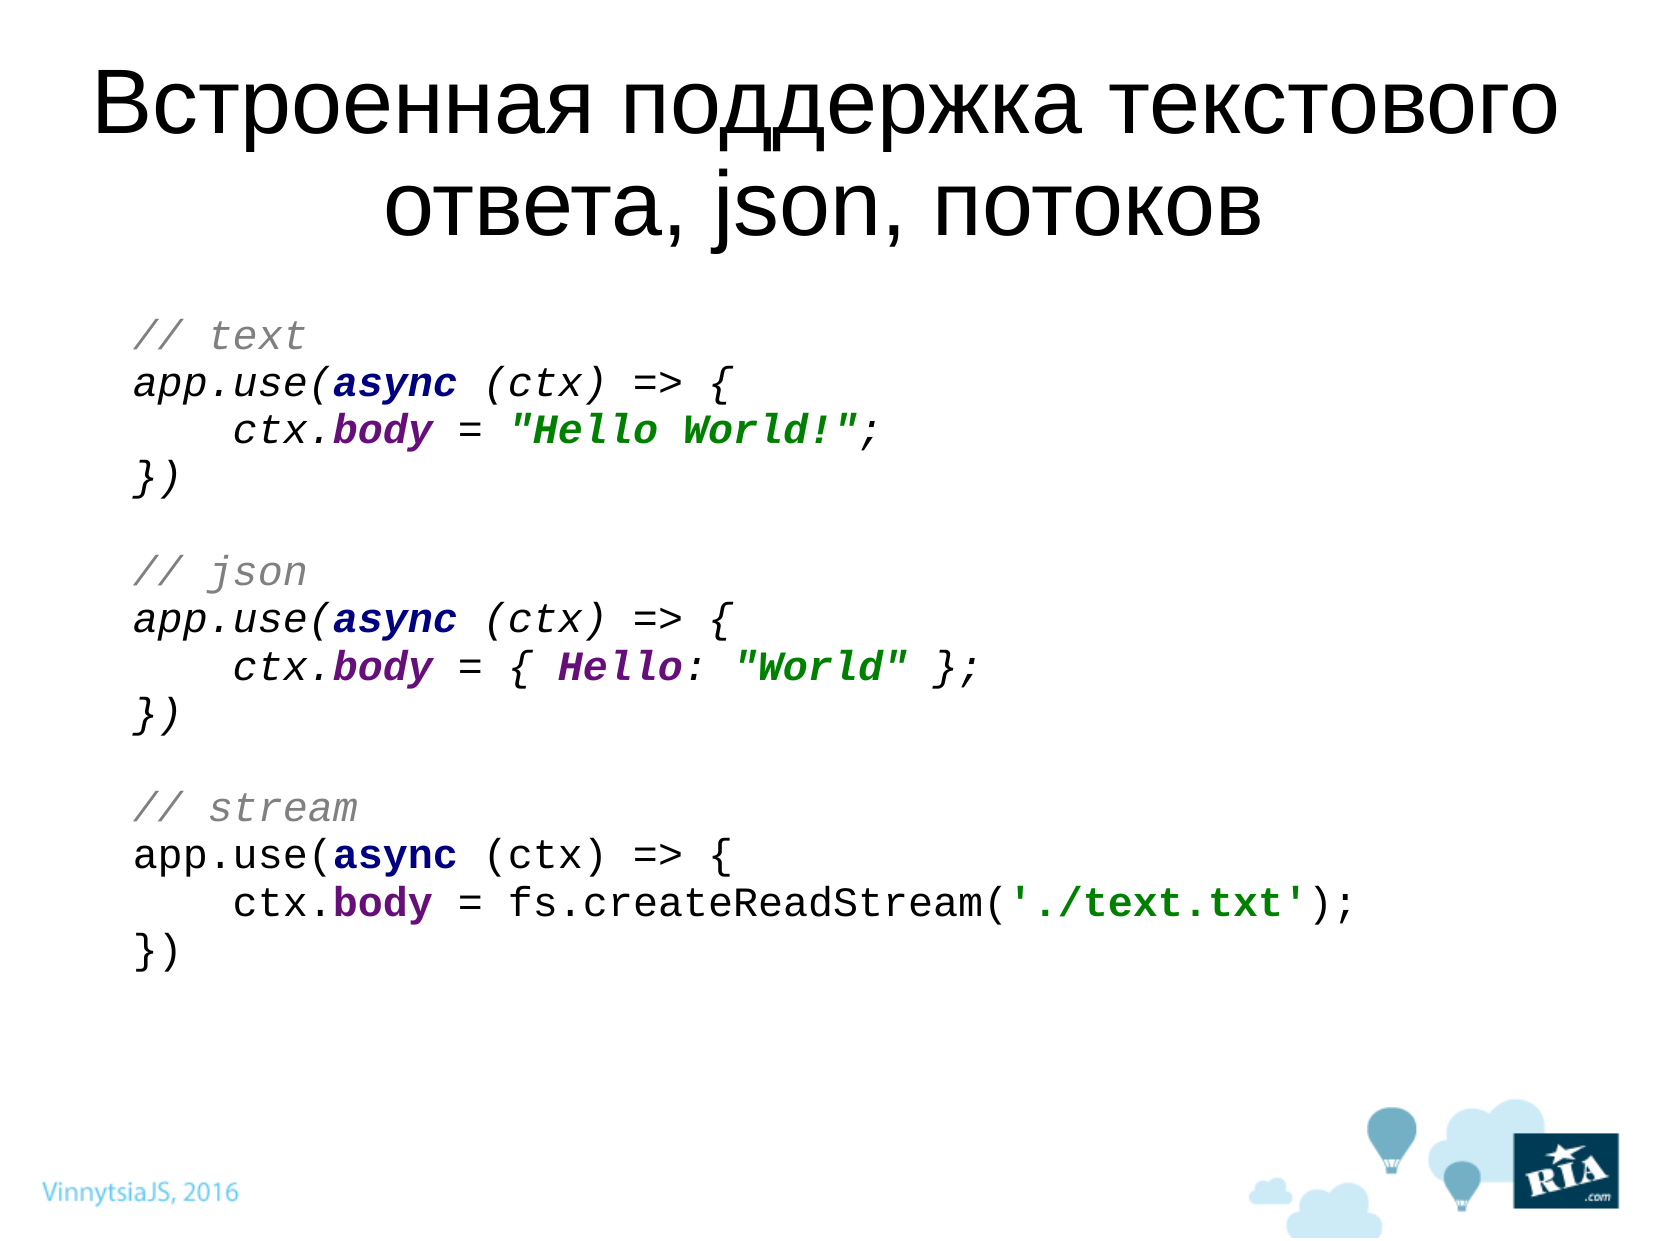

# Встроенная поддержка текстового ответа, json, потоков
// text
app.use(async (ctx) => {
 ctx.body = "Hello World!";
})
// json
app.use(async (ctx) => {
 ctx.body = { Hello: "World" };
})
// stream
app.use(async (ctx) => {
 ctx.body = fs.createReadStream('./text.txt');
})